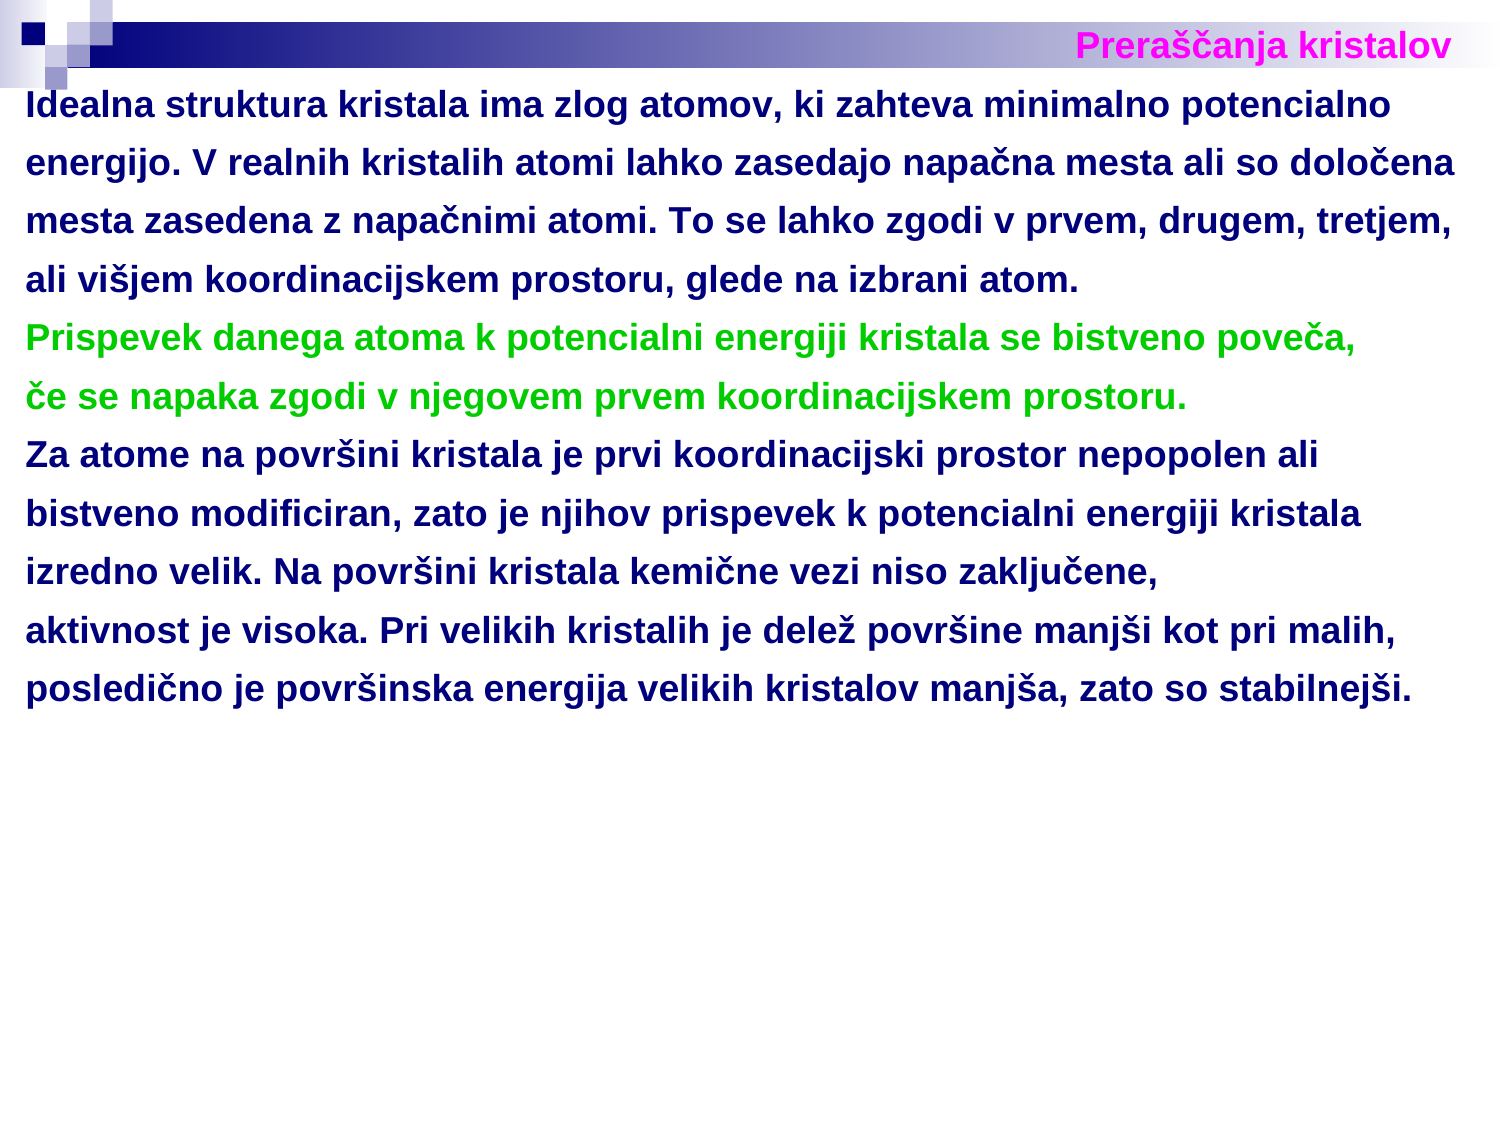

Preraščanja kristalov
Idealna struktura kristala ima zlog atomov, ki zahteva minimalno potencialno
energijo. V realnih kristalih atomi lahko zasedajo napačna mesta ali so določena
mesta zasedena z napačnimi atomi. To se lahko zgodi v prvem, drugem, tretjem,
ali višjem koordinacijskem prostoru, glede na izbrani atom.
Prispevek danega atoma k potencialni energiji kristala se bistveno poveča,
če se napaka zgodi v njegovem prvem koordinacijskem prostoru.
Za atome na površini kristala je prvi koordinacijski prostor nepopolen ali
bistveno modificiran, zato je njihov prispevek k potencialni energiji kristala
izredno velik. Na površini kristala kemične vezi niso zaključene,
aktivnost je visoka. Pri velikih kristalih je delež površine manjši kot pri malih,
posledično je površinska energija velikih kristalov manjša, zato so stabilnejši.